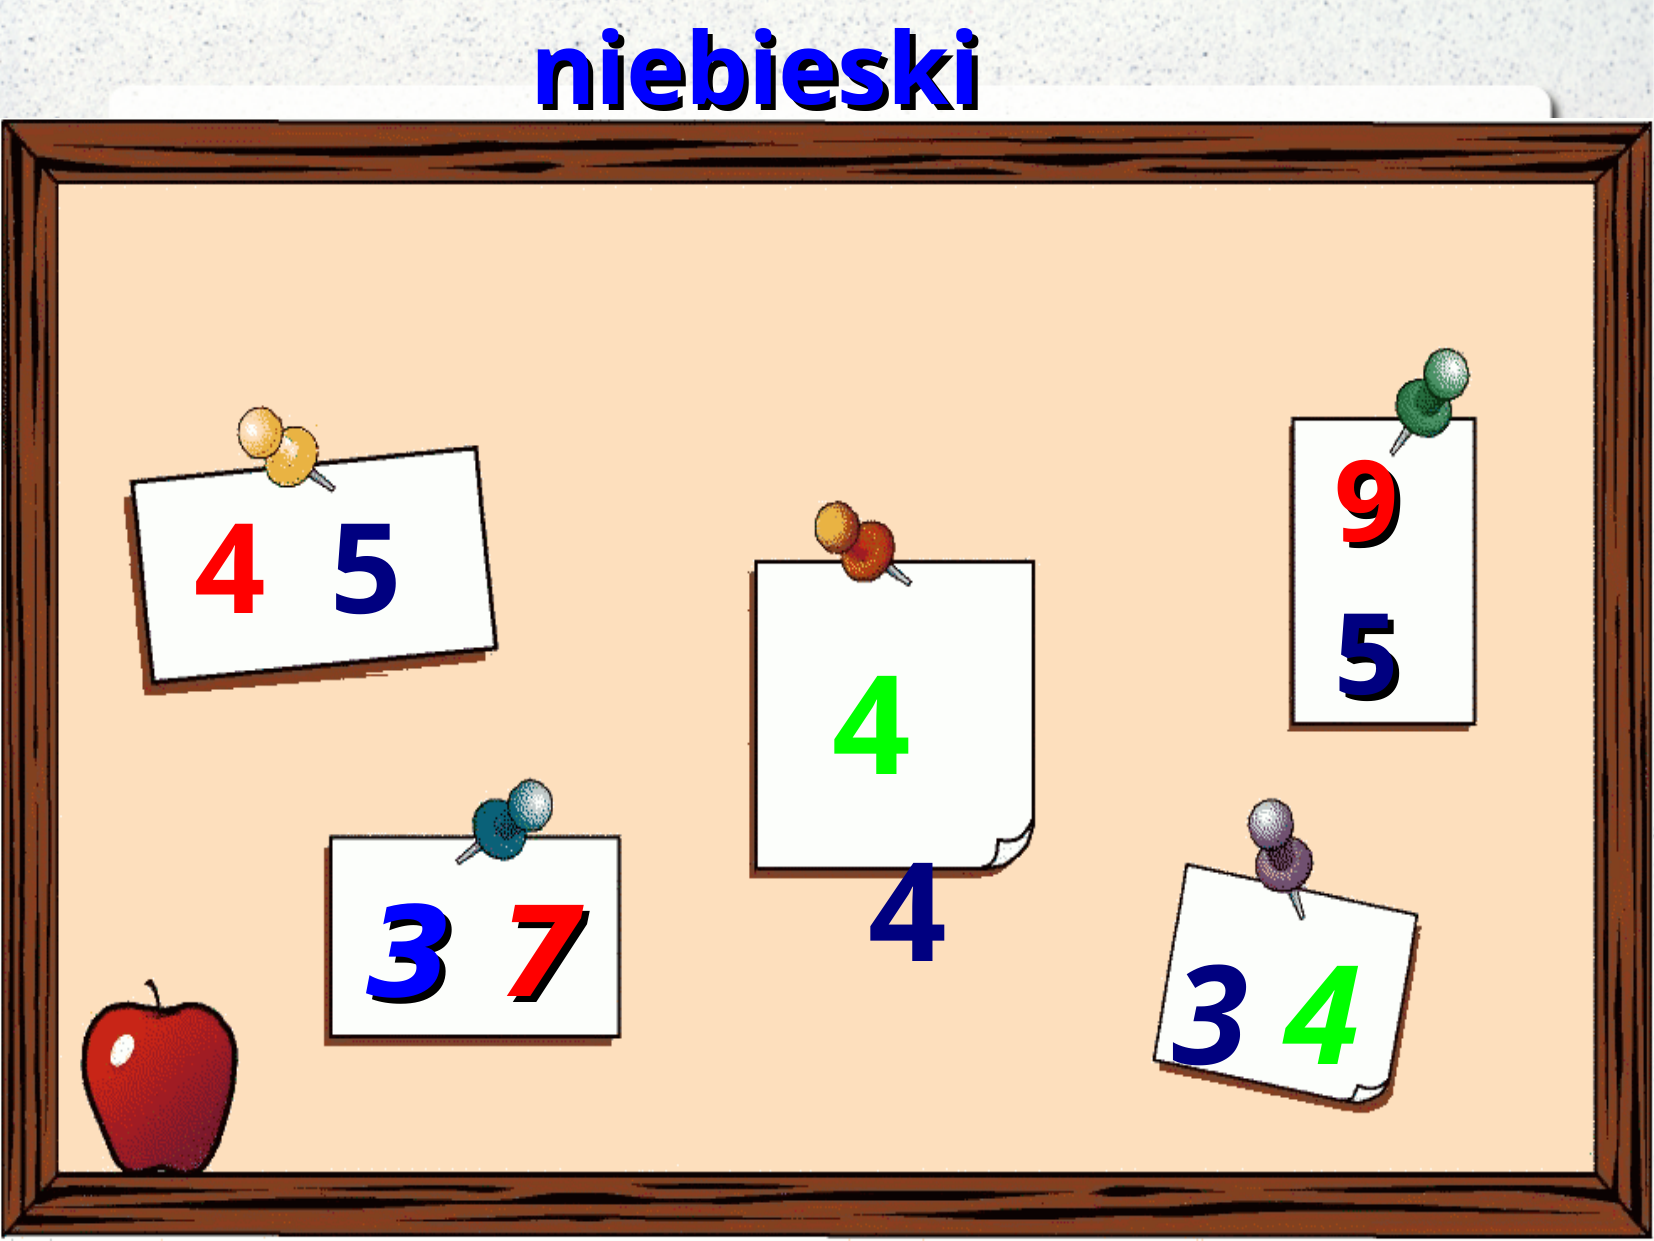

niebieski
9
5
4 5
4 4
3 7
3 4
 Akademia Nowoczesnej Edukacji SPEKTRUM - www.an.edu.pl - akademia.spektrum@gmail.com